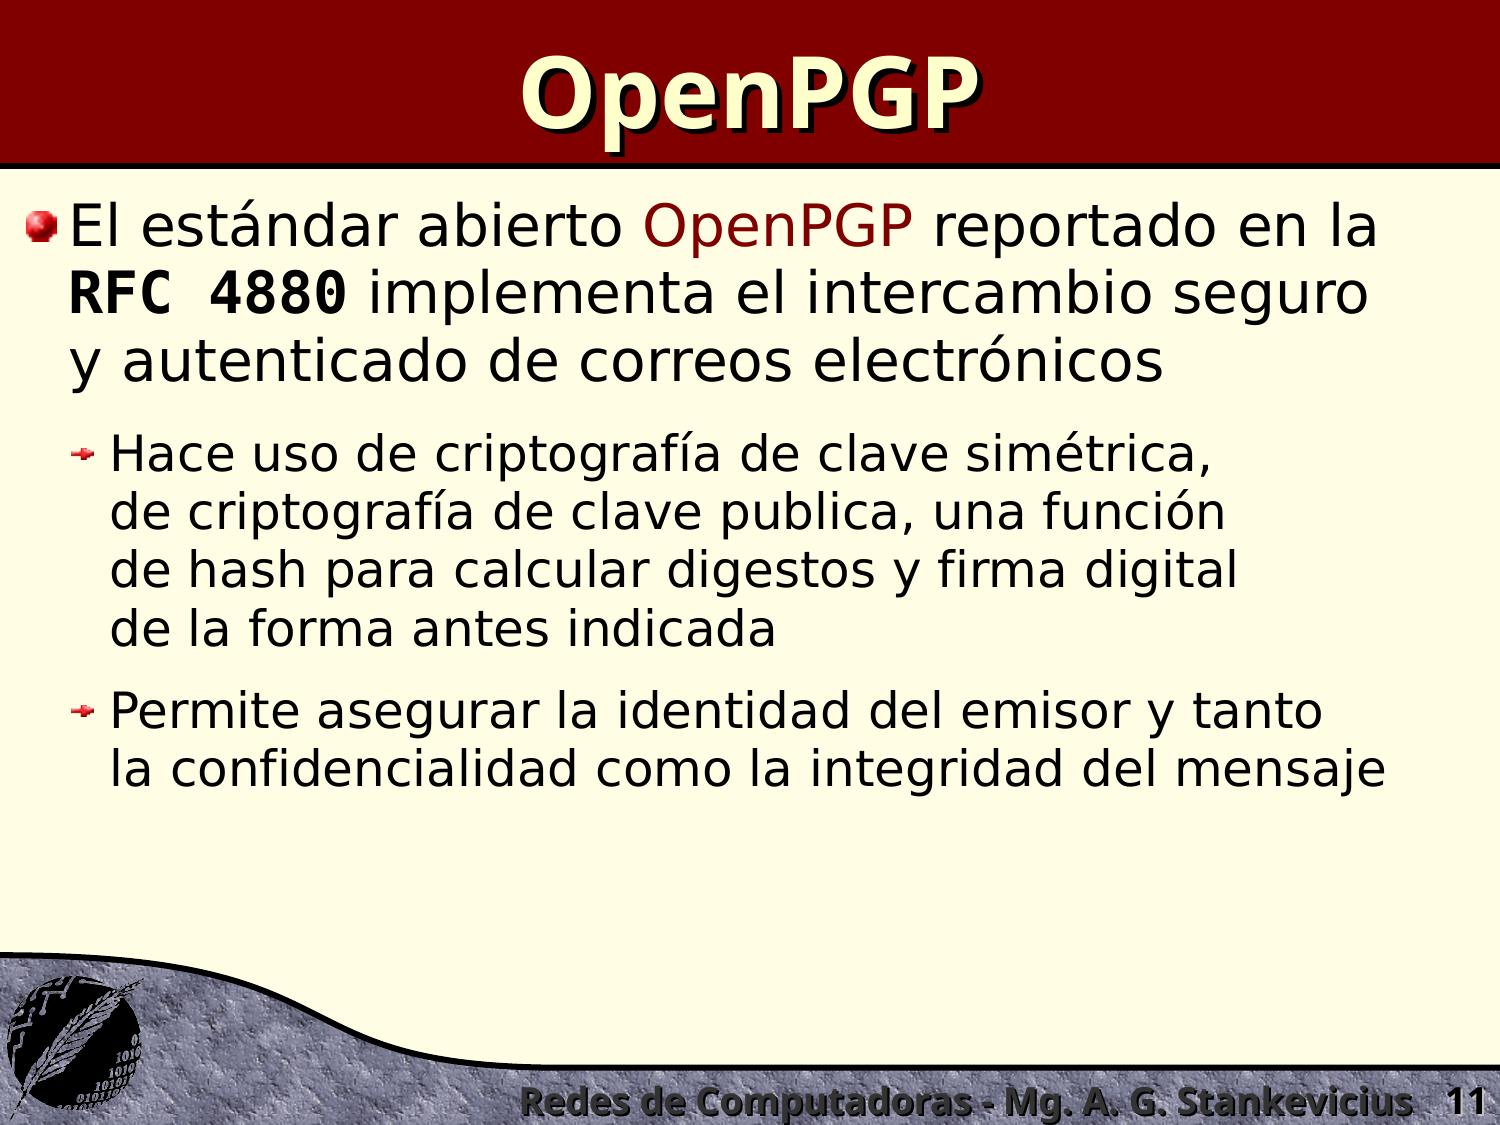

# OpenPGP
El estándar abierto OpenPGP reportado en la RFC 4880 implementa el intercambio seguro
y autenticado de correos electrónicos
Hace uso de criptografía de clave simétrica,
de criptografía de clave publica, una función
de hash para calcular digestos y firma digital
de la forma antes indicada
Permite asegurar la identidad del emisor y tanto
la confidencialidad como la integridad del mensaje
11